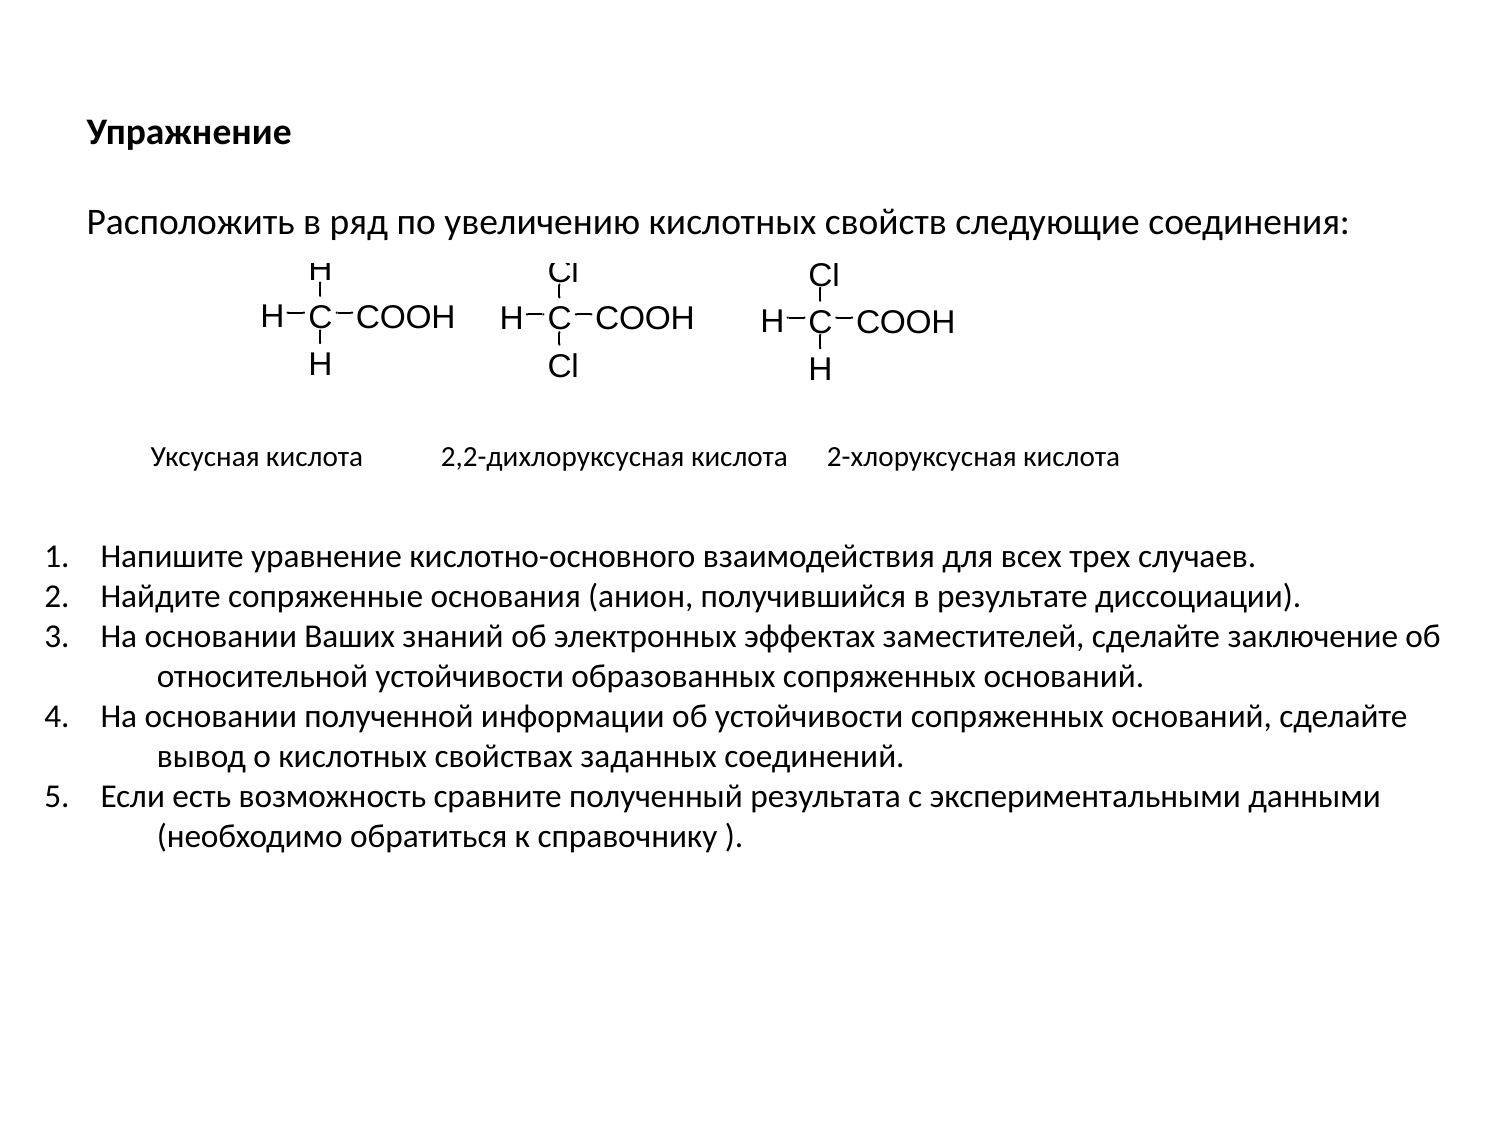

Упражнение
Расположить в ряд по увеличению кислотных свойств следующие соединения:
Уксусная кислота 2,2-дихлоруксусная кислота 2-хлоруксусная кислота
Напишите уравнение кислотно-основного взаимодействия для всех трех случаев.
Найдите сопряженные основания (анион, получившийся в результате диссоциации).
На основании Ваших знаний об электронных эффектах заместителей, сделайте заключение об относительной устойчивости образованных сопряженных оснований.
На основании полученной информации об устойчивости сопряженных оснований, сделайте вывод о кислотных свойствах заданных соединений.
Если есть возможность сравните полученный результата с экспериментальными данными (необходимо обратиться к справочнику ).